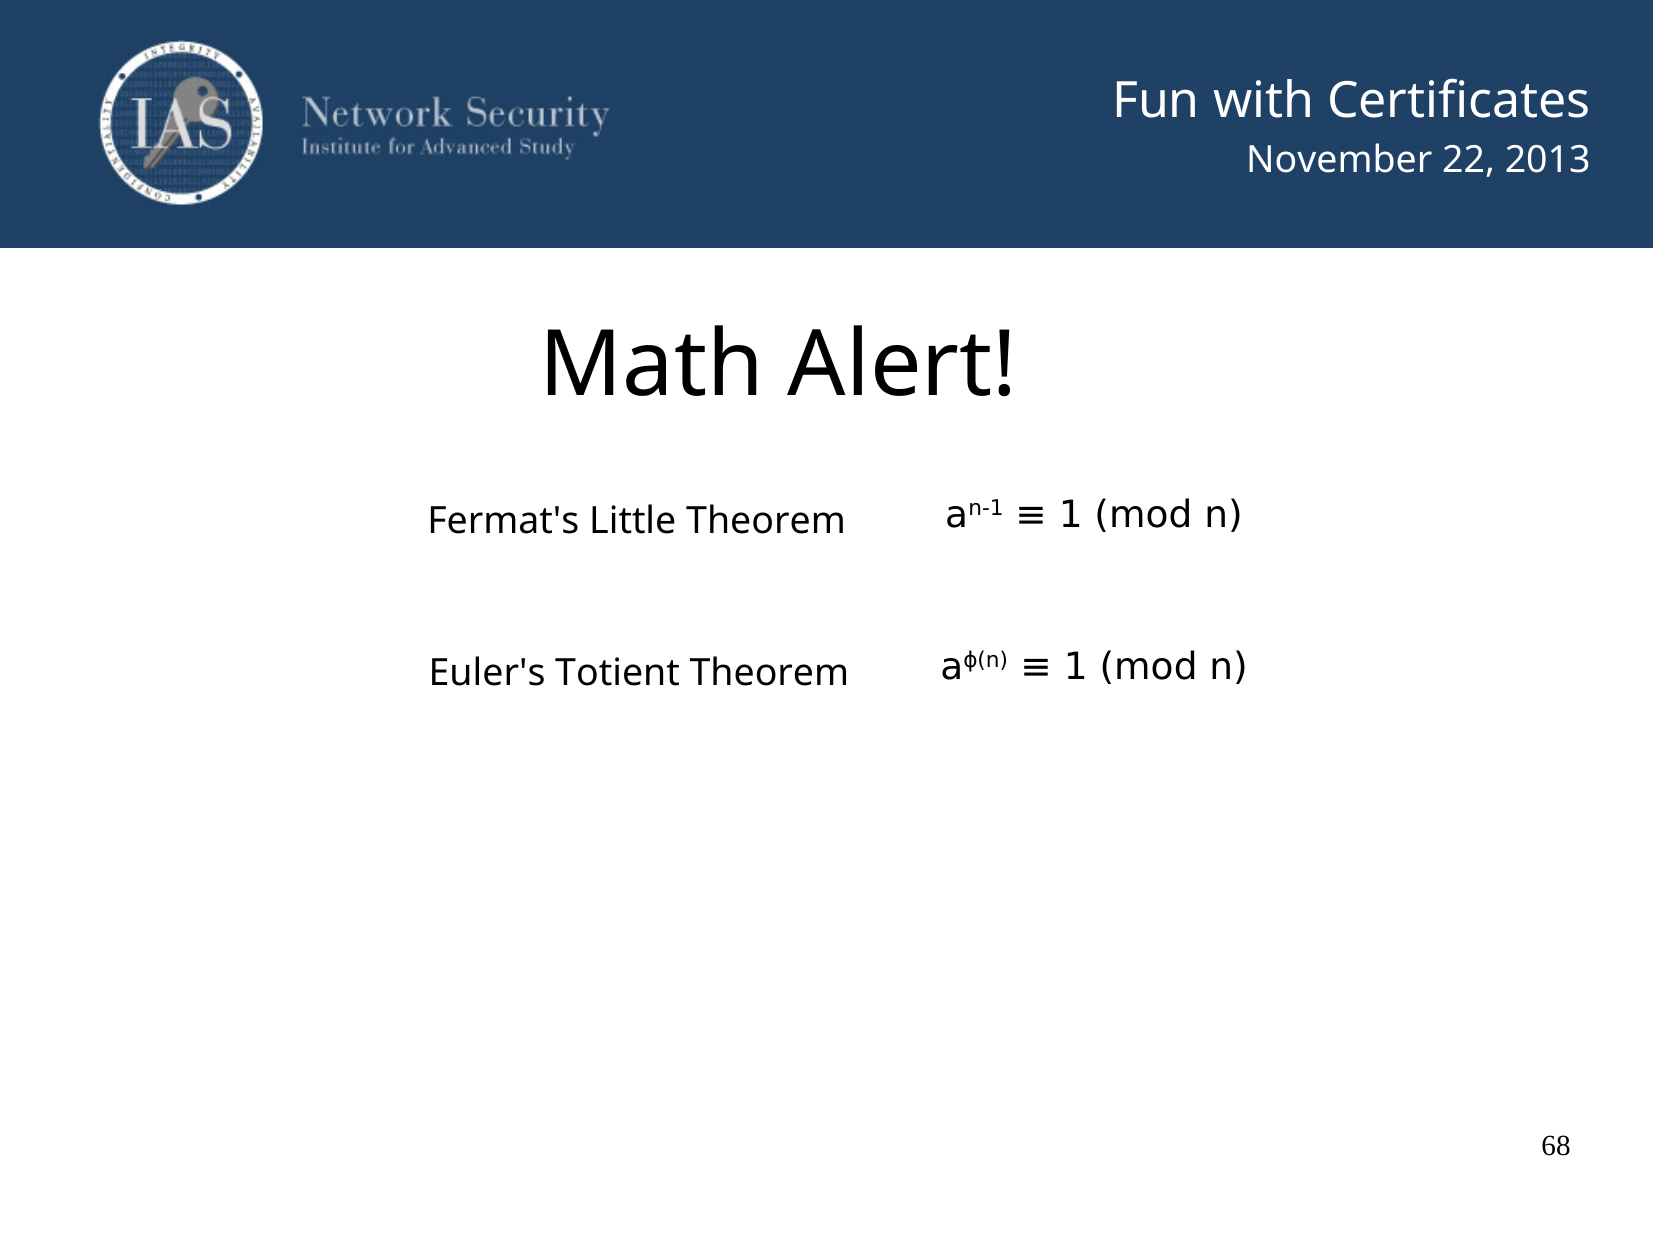

Math Alert!
an-1 ≡ 1 (mod n)
Fermat's Little Theorem
aϕ(n) ≡ 1 (mod n)
Euler's Totient Theorem
68